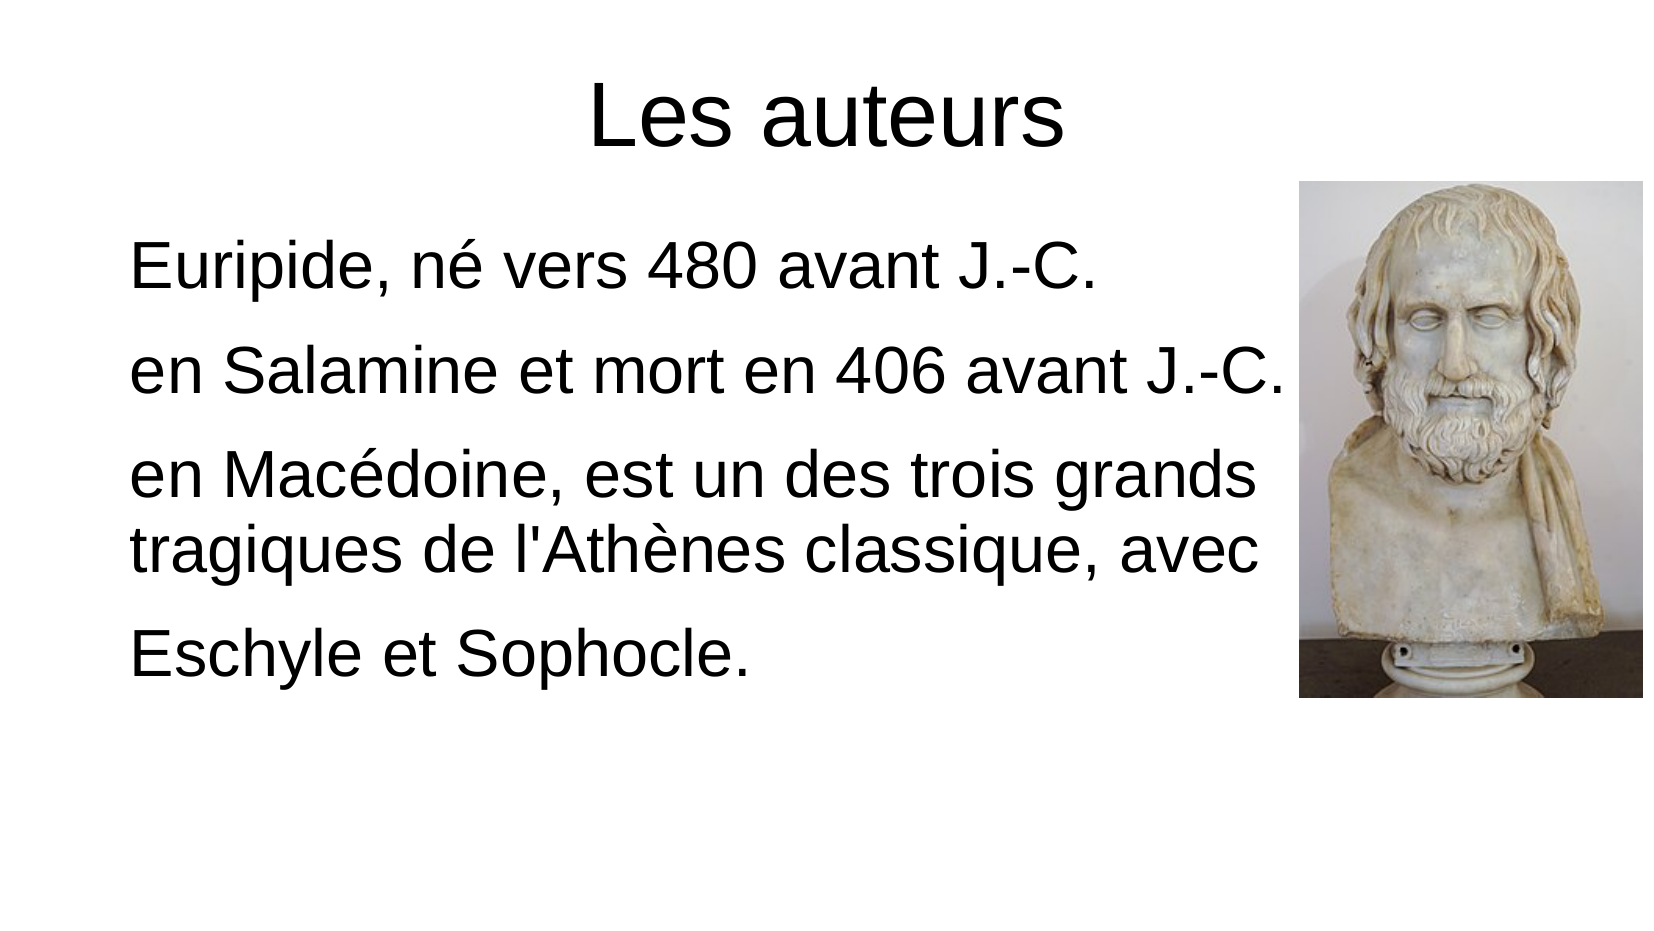

# Les auteurs
Euripide, né vers 480 avant J.-C.
en Salamine et mort en 406 avant J.-C.
en Macédoine, est un des trois grands tragiques de l'Athènes classique, avec
Eschyle et Sophocle.